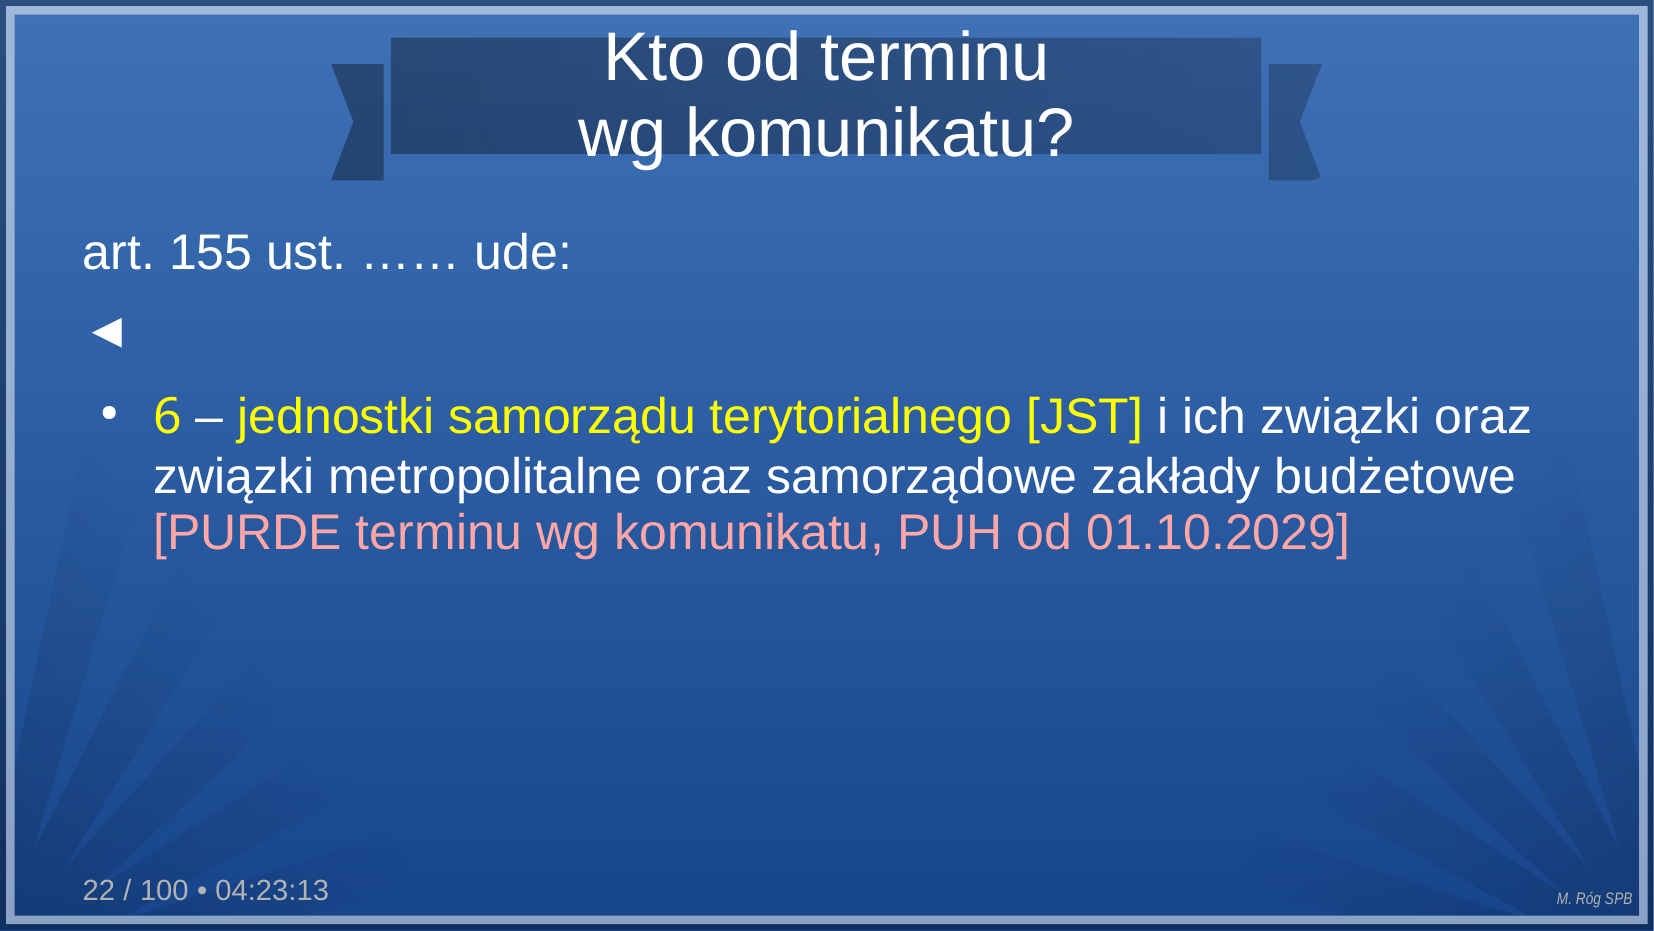

# Kto od terminu wg komunikatu?
art. 155 ust. …… ude:
◄
6 – jednostki samorządu terytorialnego [JST] i ich związki oraz związki metropolitalne oraz samorządowe zakłady budżetowe [PURDE terminu wg komunikatu, PUH od 01.10.2029]